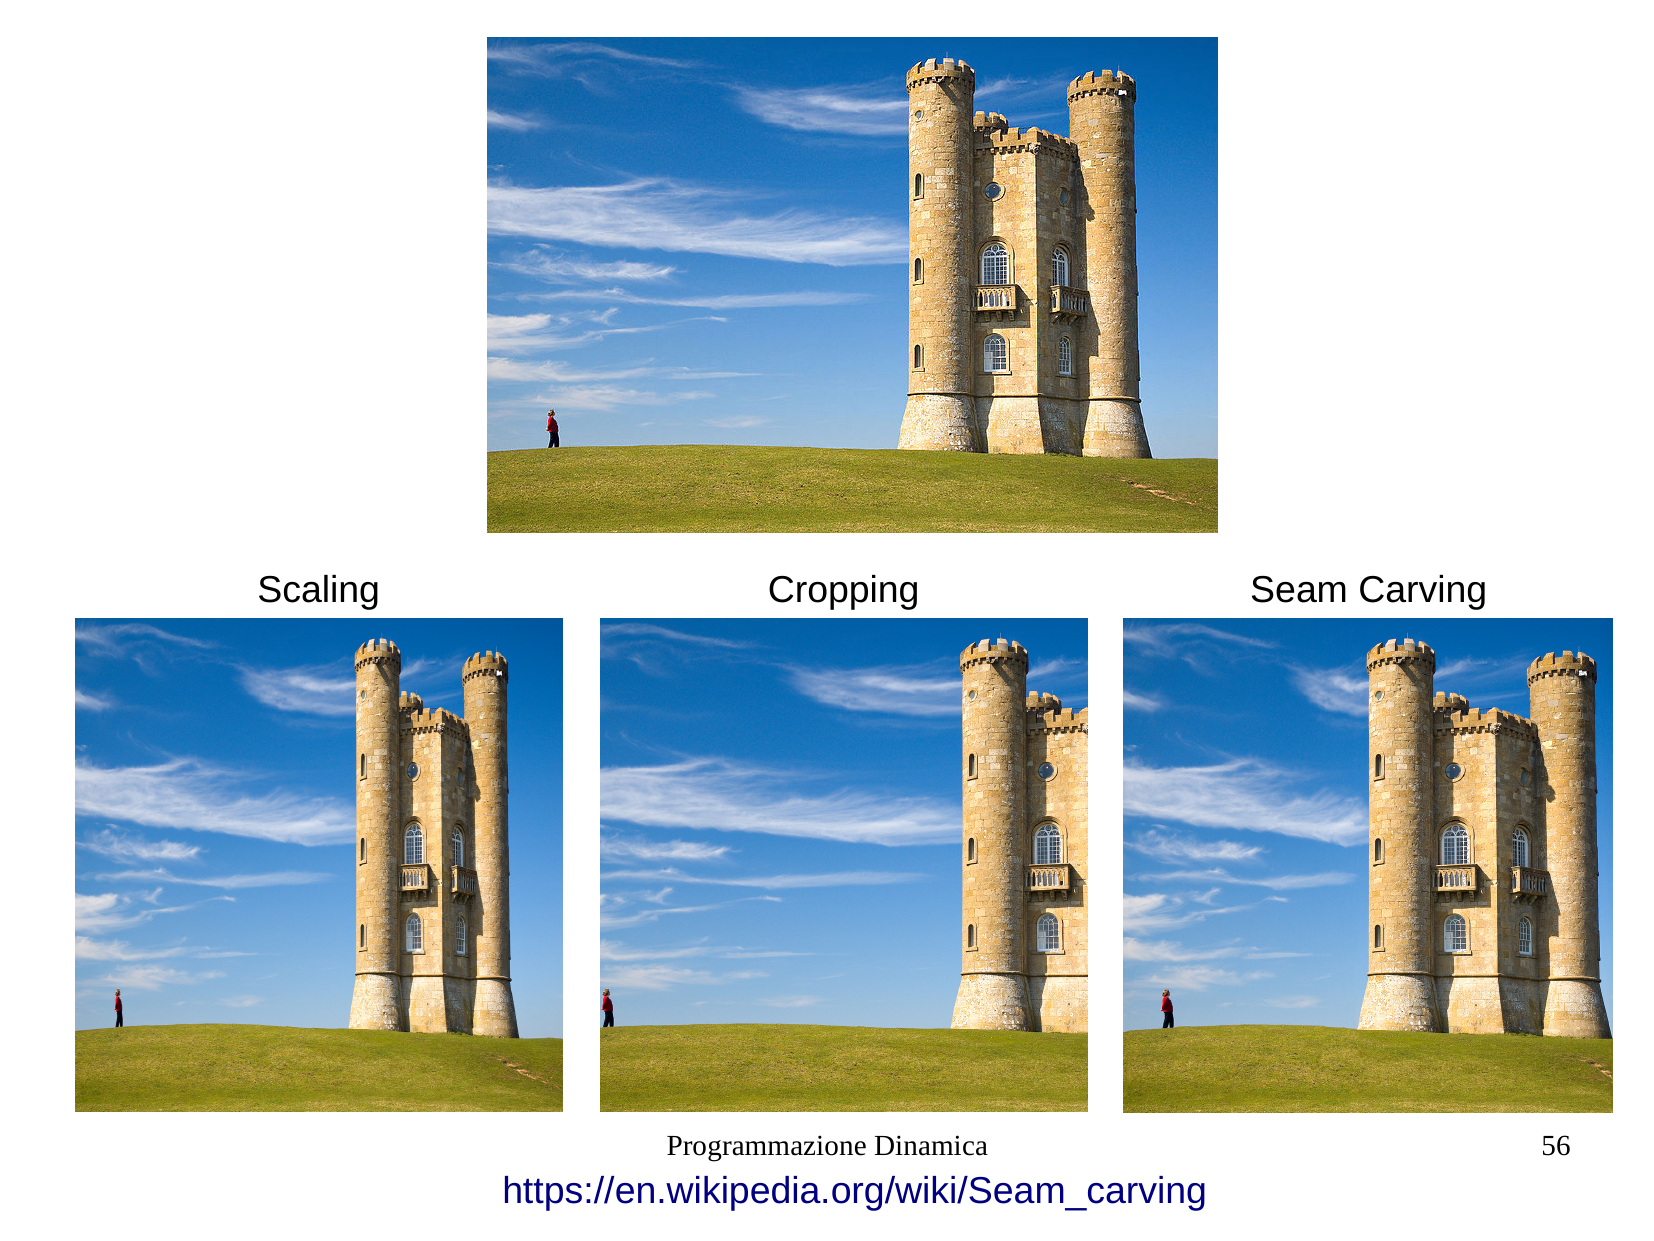

Scaling
Cropping
Seam Carving
Programmazione Dinamica
56
https://en.wikipedia.org/wiki/Seam_carving